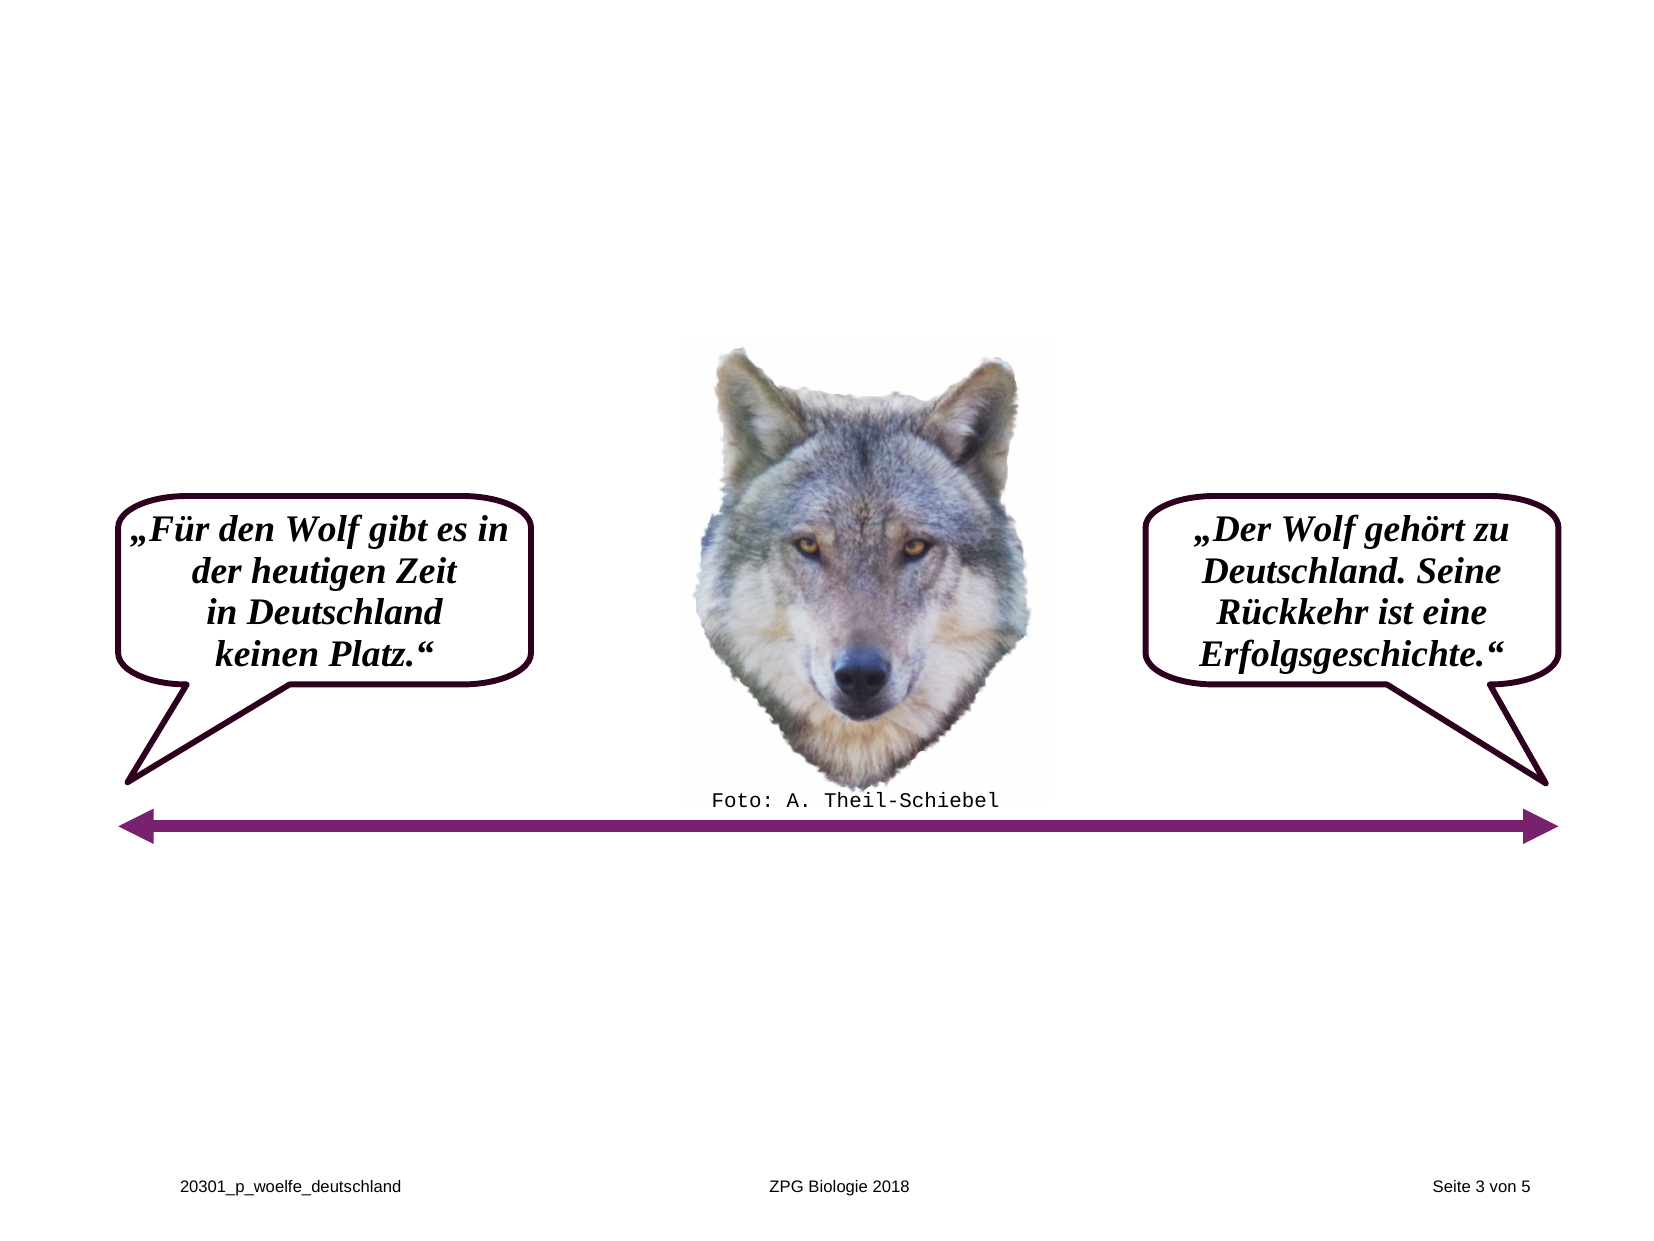

„Für den Wolf gibt es in
der heutigen Zeit
in Deutschland
keinen Platz.“
„Der Wolf gehört zu
Deutschland. Seine
Rückkehr ist eine
Erfolgsgeschichte.“
Foto: A. Theil-Schiebel
20301_p_woelfe_deutschland					ZPG Biologie 2018								Seite 3 von 5